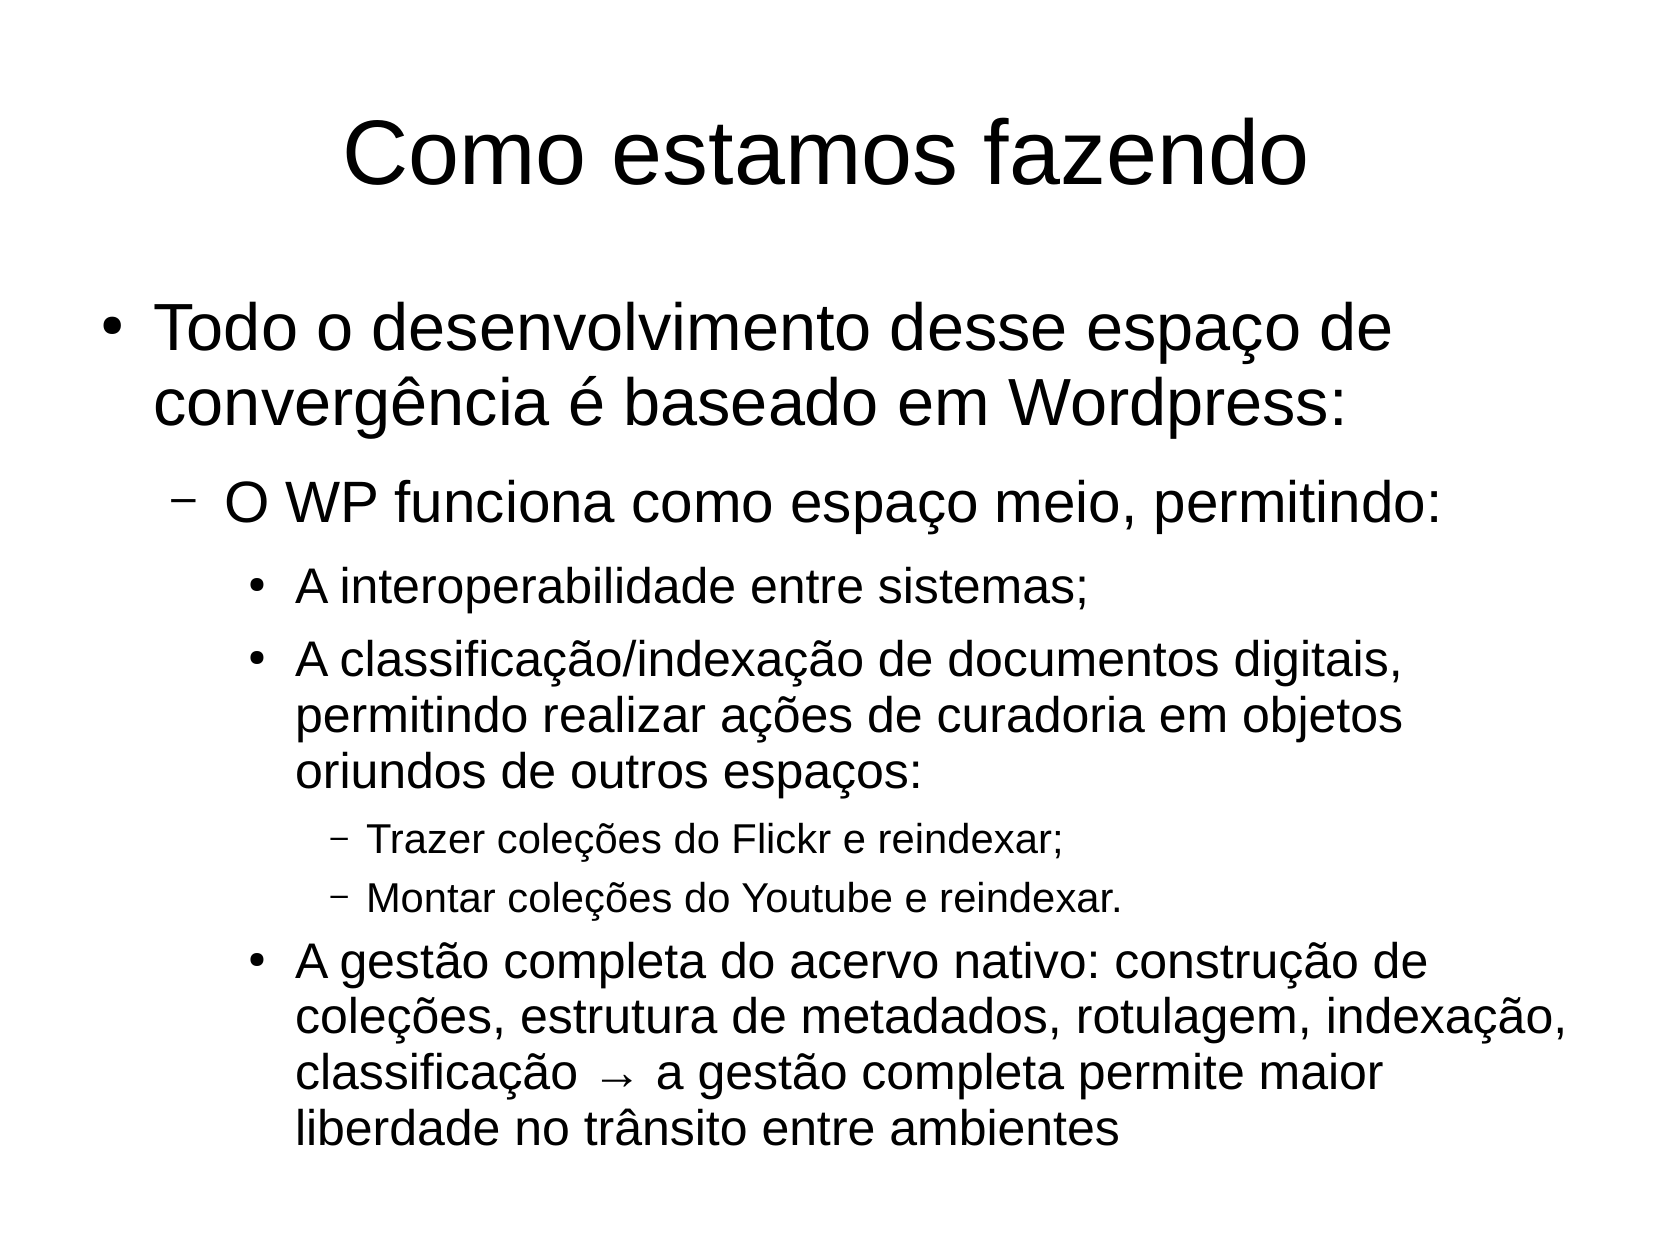

# Como estamos fazendo
Todo o desenvolvimento desse espaço de convergência é baseado em Wordpress:
O WP funciona como espaço meio, permitindo:
A interoperabilidade entre sistemas;
A classificação/indexação de documentos digitais, permitindo realizar ações de curadoria em objetos oriundos de outros espaços:
Trazer coleções do Flickr e reindexar;
Montar coleções do Youtube e reindexar.
A gestão completa do acervo nativo: construção de coleções, estrutura de metadados, rotulagem, indexação, classificação → a gestão completa permite maior liberdade no trânsito entre ambientes